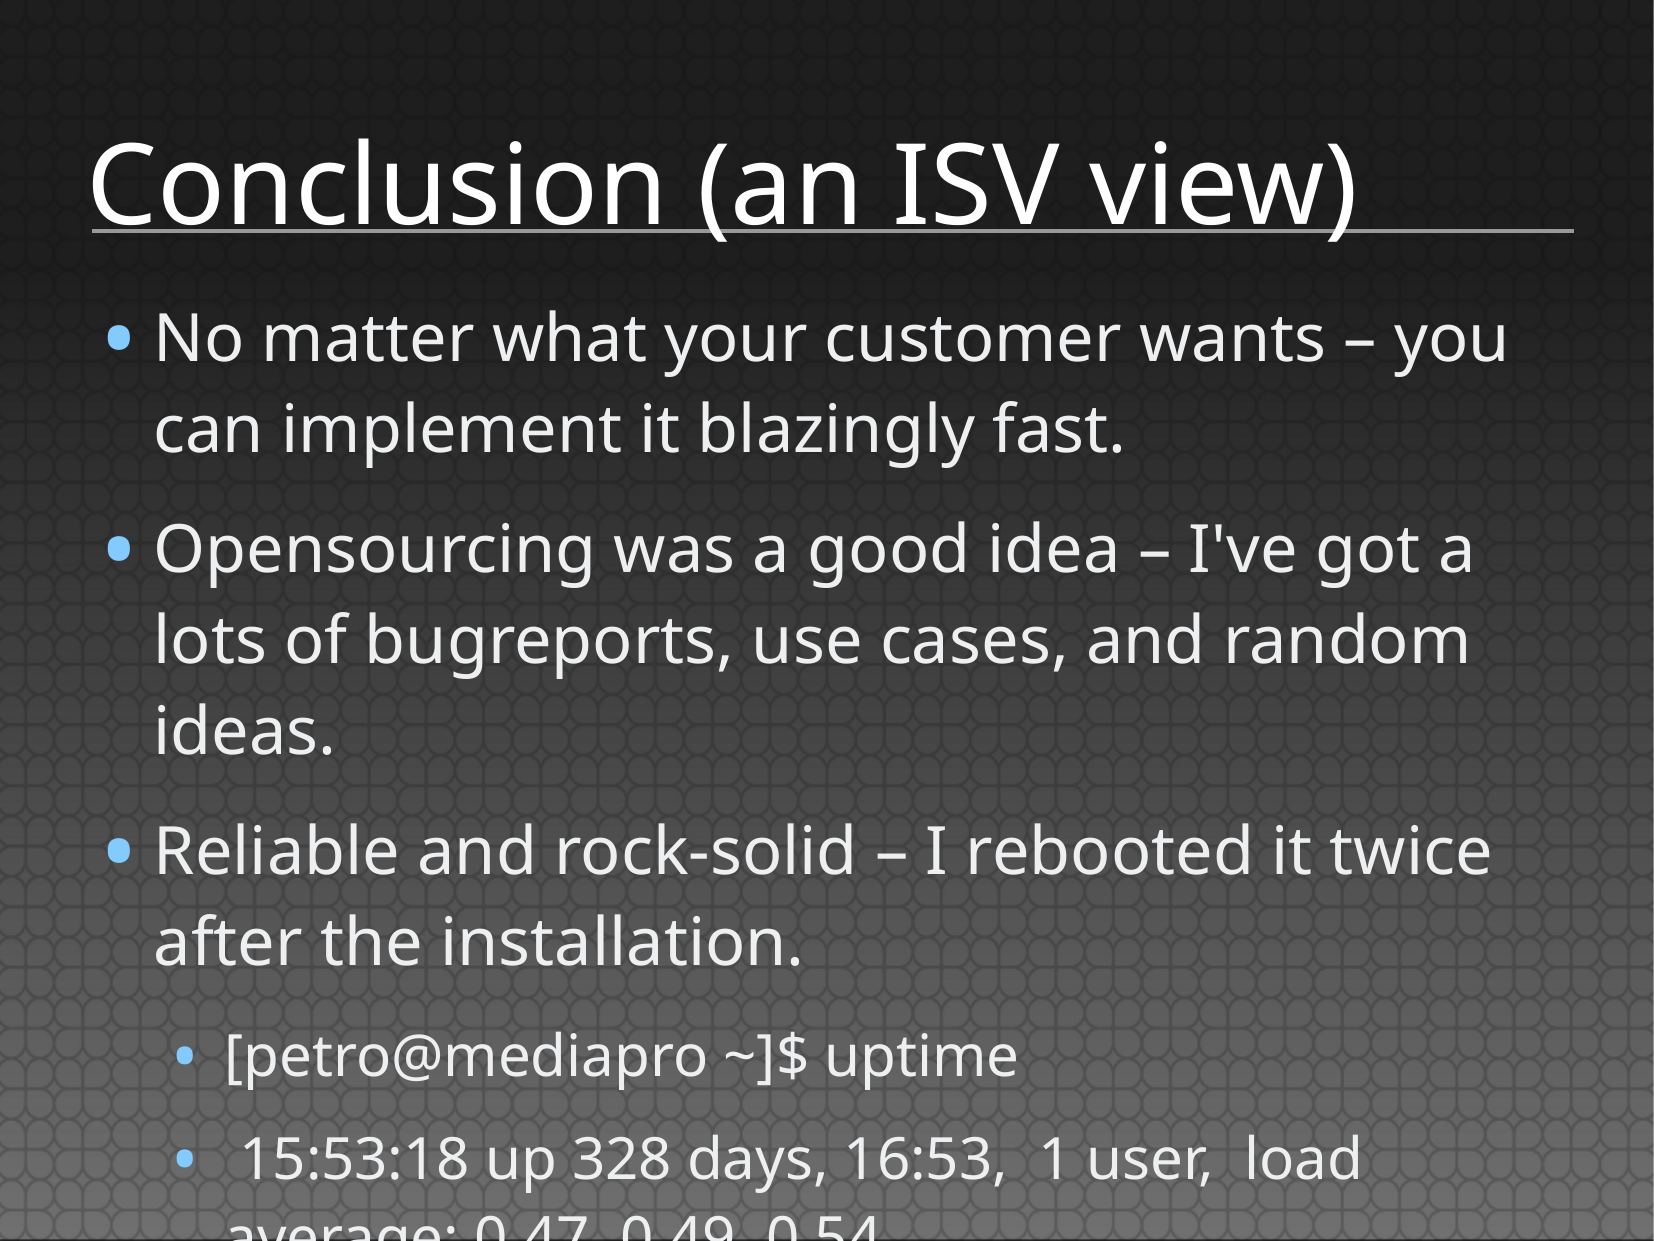

# Conclusion (an ISV view)
No matter what your customer wants – you can implement it blazingly fast.
Opensourcing was a good idea – I've got a lots of bugreports, use cases, and random ideas.
Reliable and rock-solid – I rebooted it twice after the installation.
[petro@mediapro ~]$ uptime
 15:53:18 up 328 days, 16:53, 1 user, load average: 0.47, 0.49, 0.54